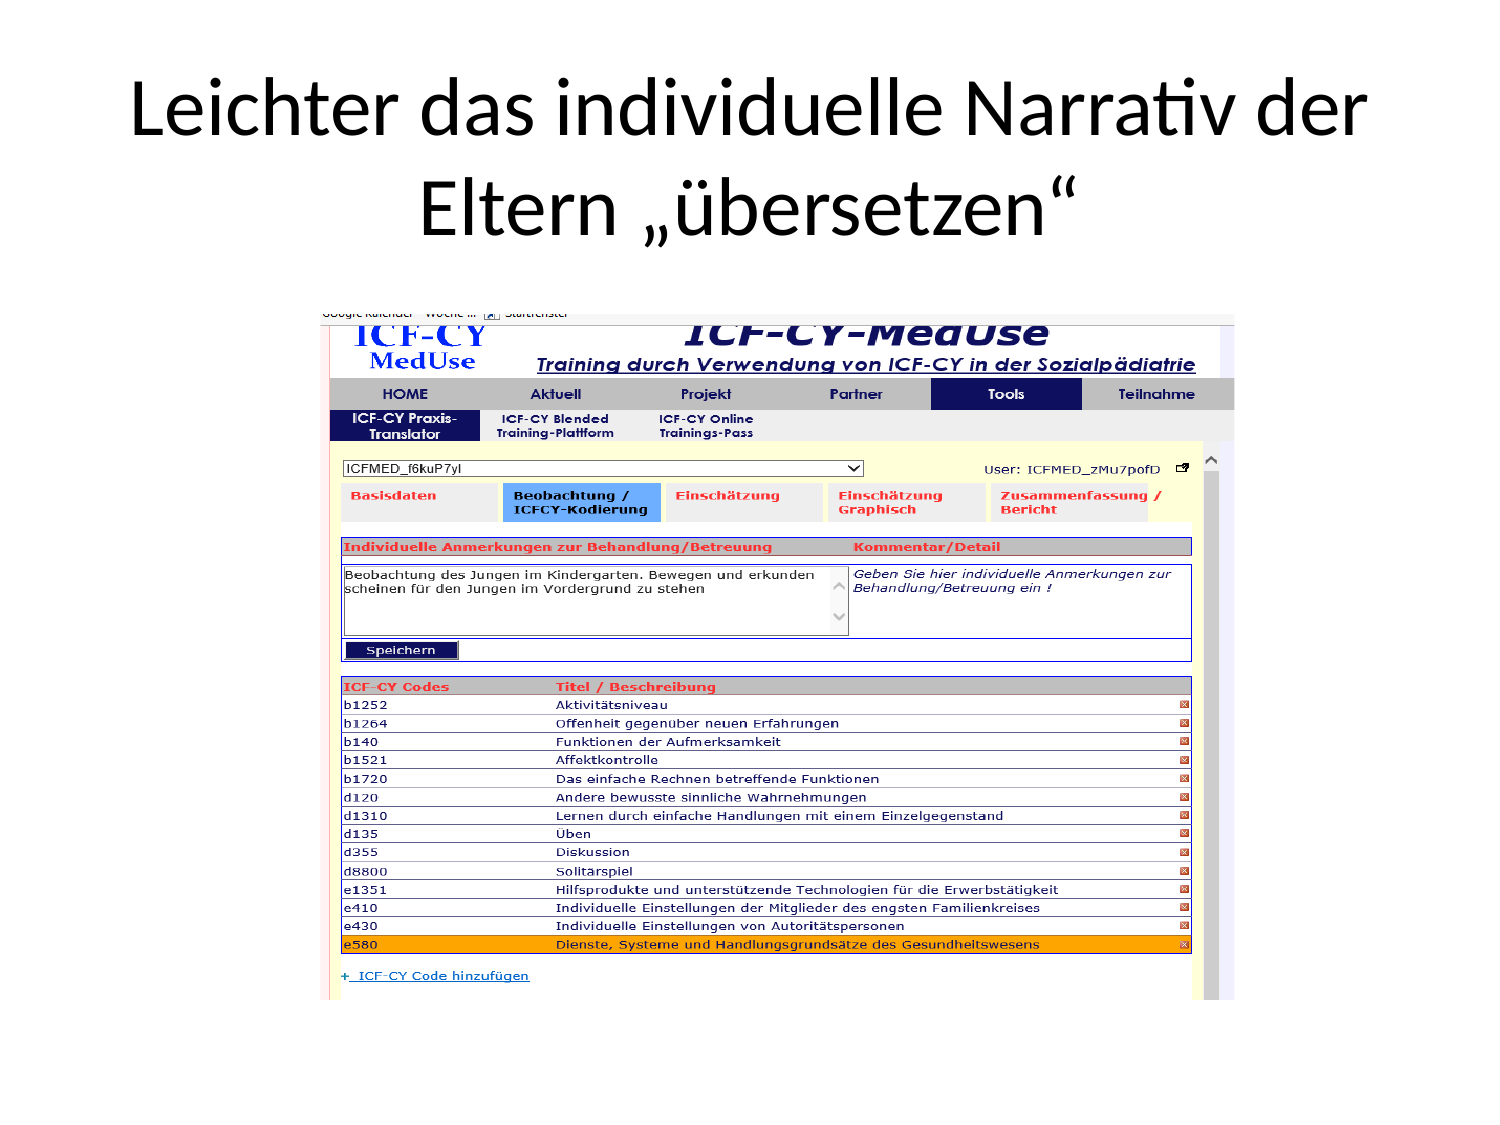

# Leichter das individuelle Narrativ der Eltern „übersetzen“